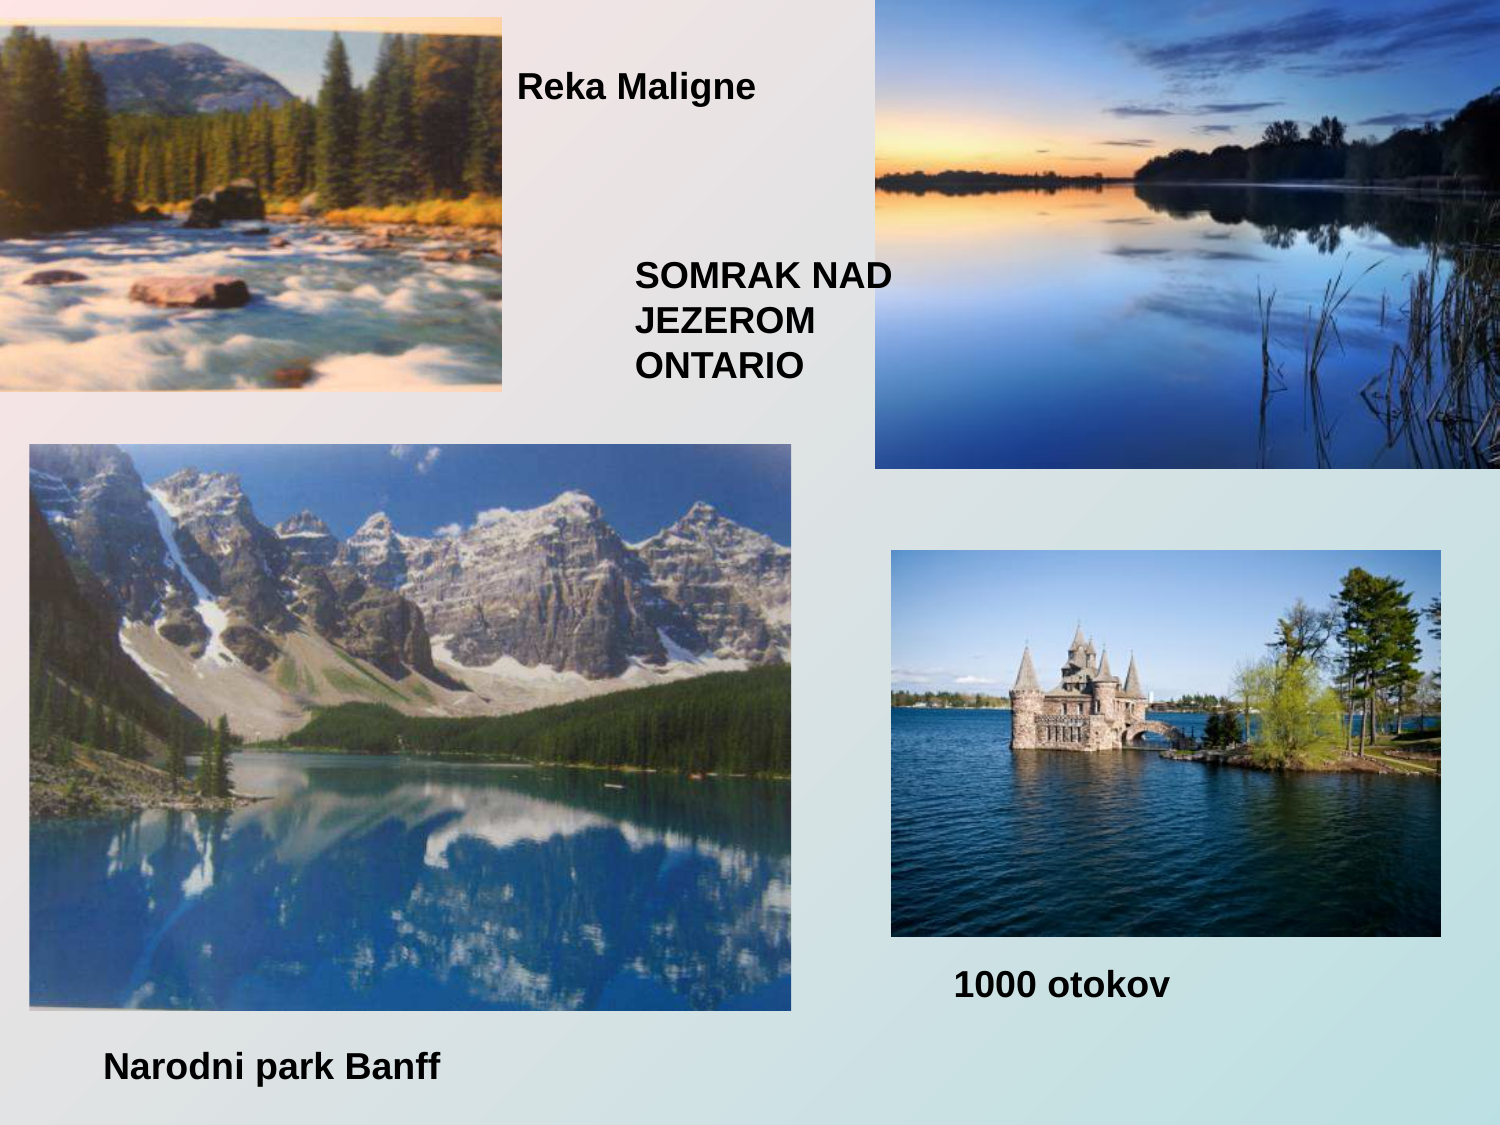

Reka Maligne
SOMRAK NAD JEZEROM ONTARIO
1000 otokov
Narodni park Banff